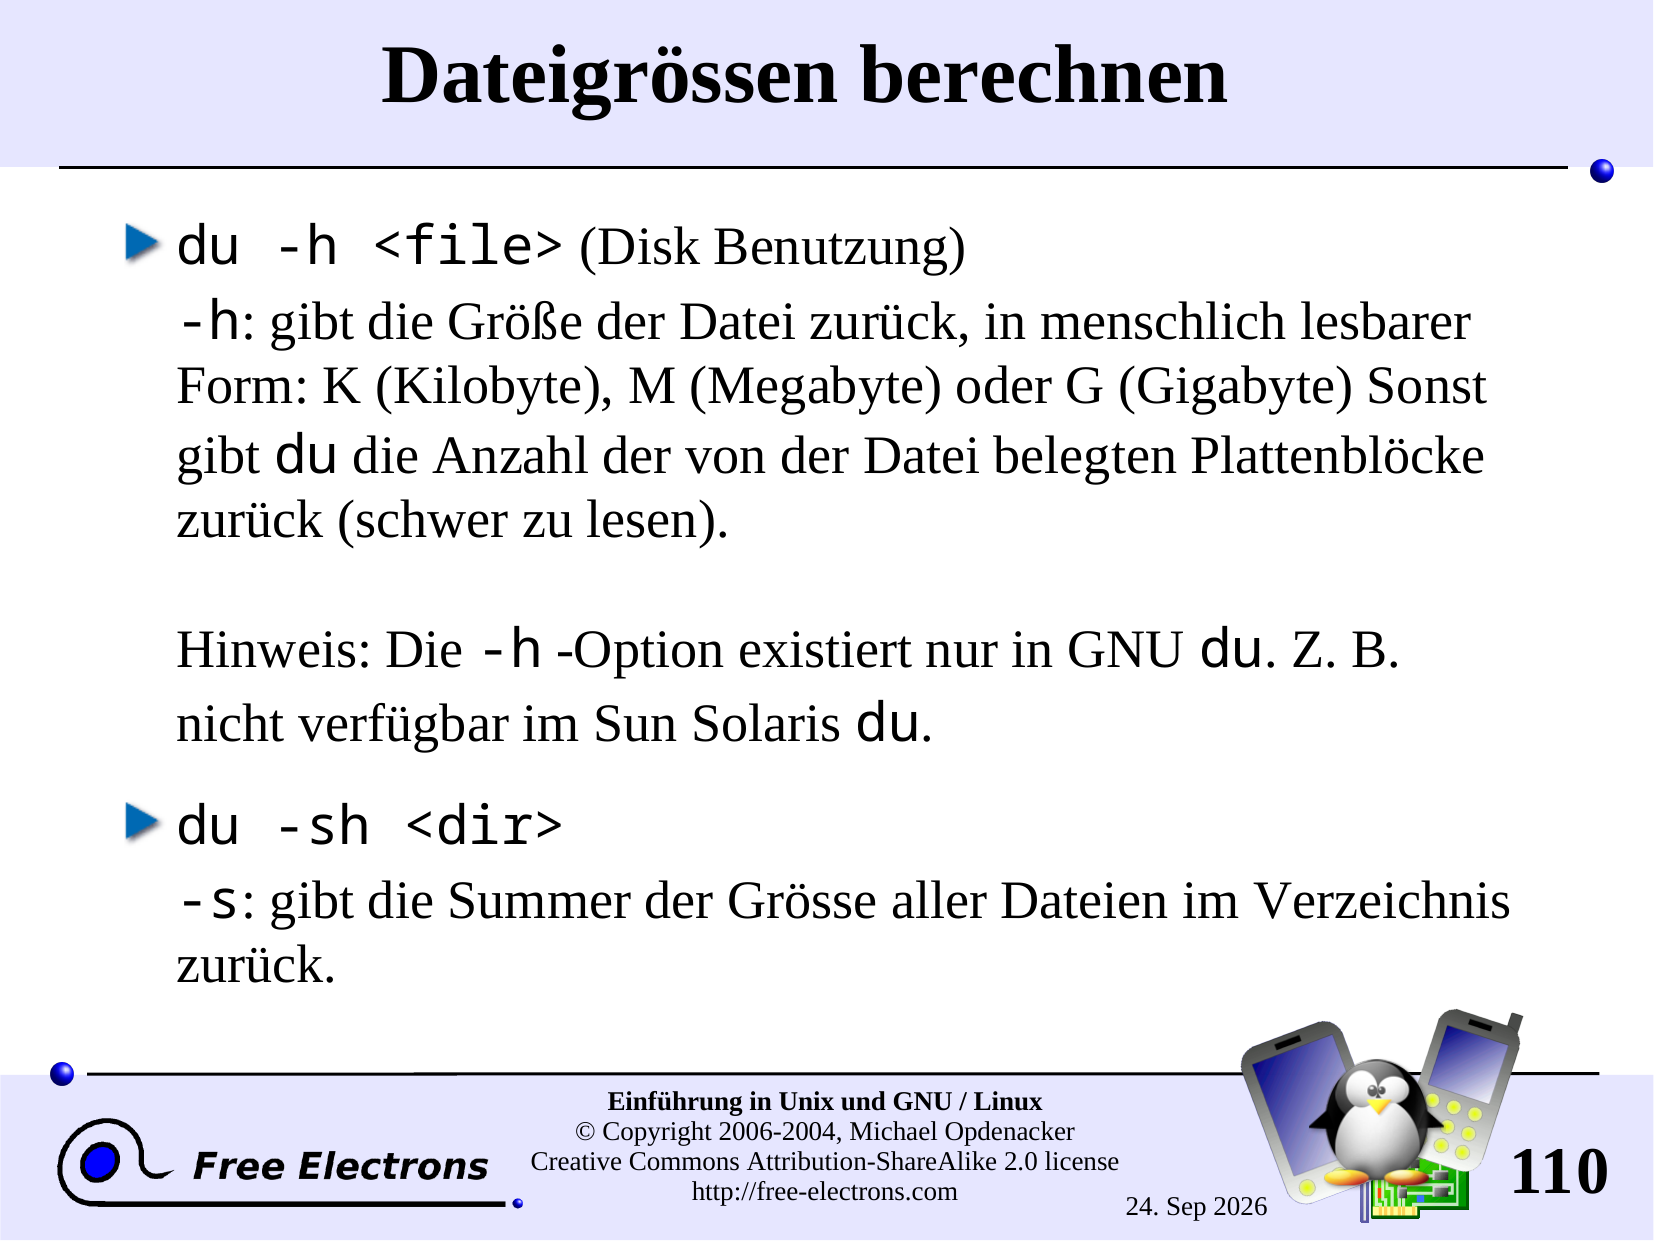

# Dateigrössen berechnen
du -h <file> (Disk Benutzung)
-h: gibt die Größe der Datei zurück, in menschlich lesbarer Form: K (Kilobyte), M (Megabyte) oder G (Gigabyte) Sonst gibt du die Anzahl der von der Datei belegten Plattenblöcke zurück (schwer zu lesen).
Hinweis: Die -h -Option existiert nur in GNU du. Z. B. nicht verfügbar im Sun Solaris du.
du -sh <dir>
-s: gibt die Summer der Grösse aller Dateien im Verzeichnis zurück.